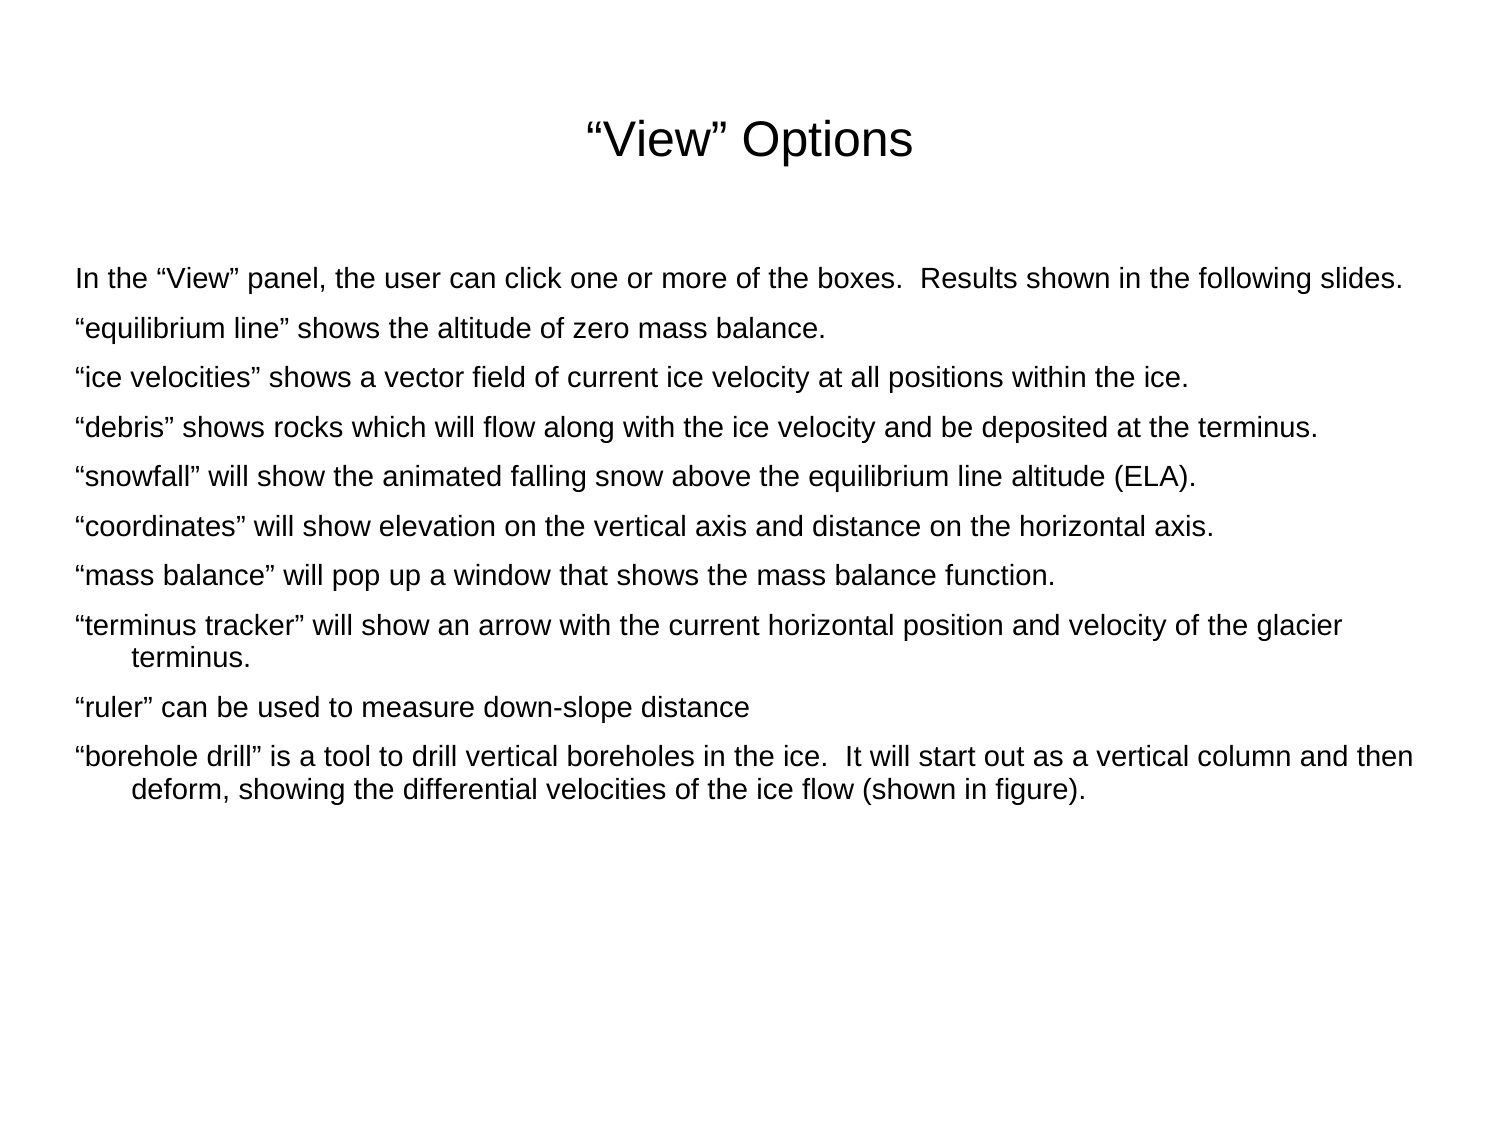

# “View” Options
In the “View” panel, the user can click one or more of the boxes. Results shown in the following slides.
“equilibrium line” shows the altitude of zero mass balance.
“ice velocities” shows a vector field of current ice velocity at all positions within the ice.
“debris” shows rocks which will flow along with the ice velocity and be deposited at the terminus.
“snowfall” will show the animated falling snow above the equilibrium line altitude (ELA).
“coordinates” will show elevation on the vertical axis and distance on the horizontal axis.
“mass balance” will pop up a window that shows the mass balance function.
“terminus tracker” will show an arrow with the current horizontal position and velocity of the glacier terminus.
“ruler” can be used to measure down-slope distance
“borehole drill” is a tool to drill vertical boreholes in the ice. It will start out as a vertical column and then deform, showing the differential velocities of the ice flow (shown in figure).